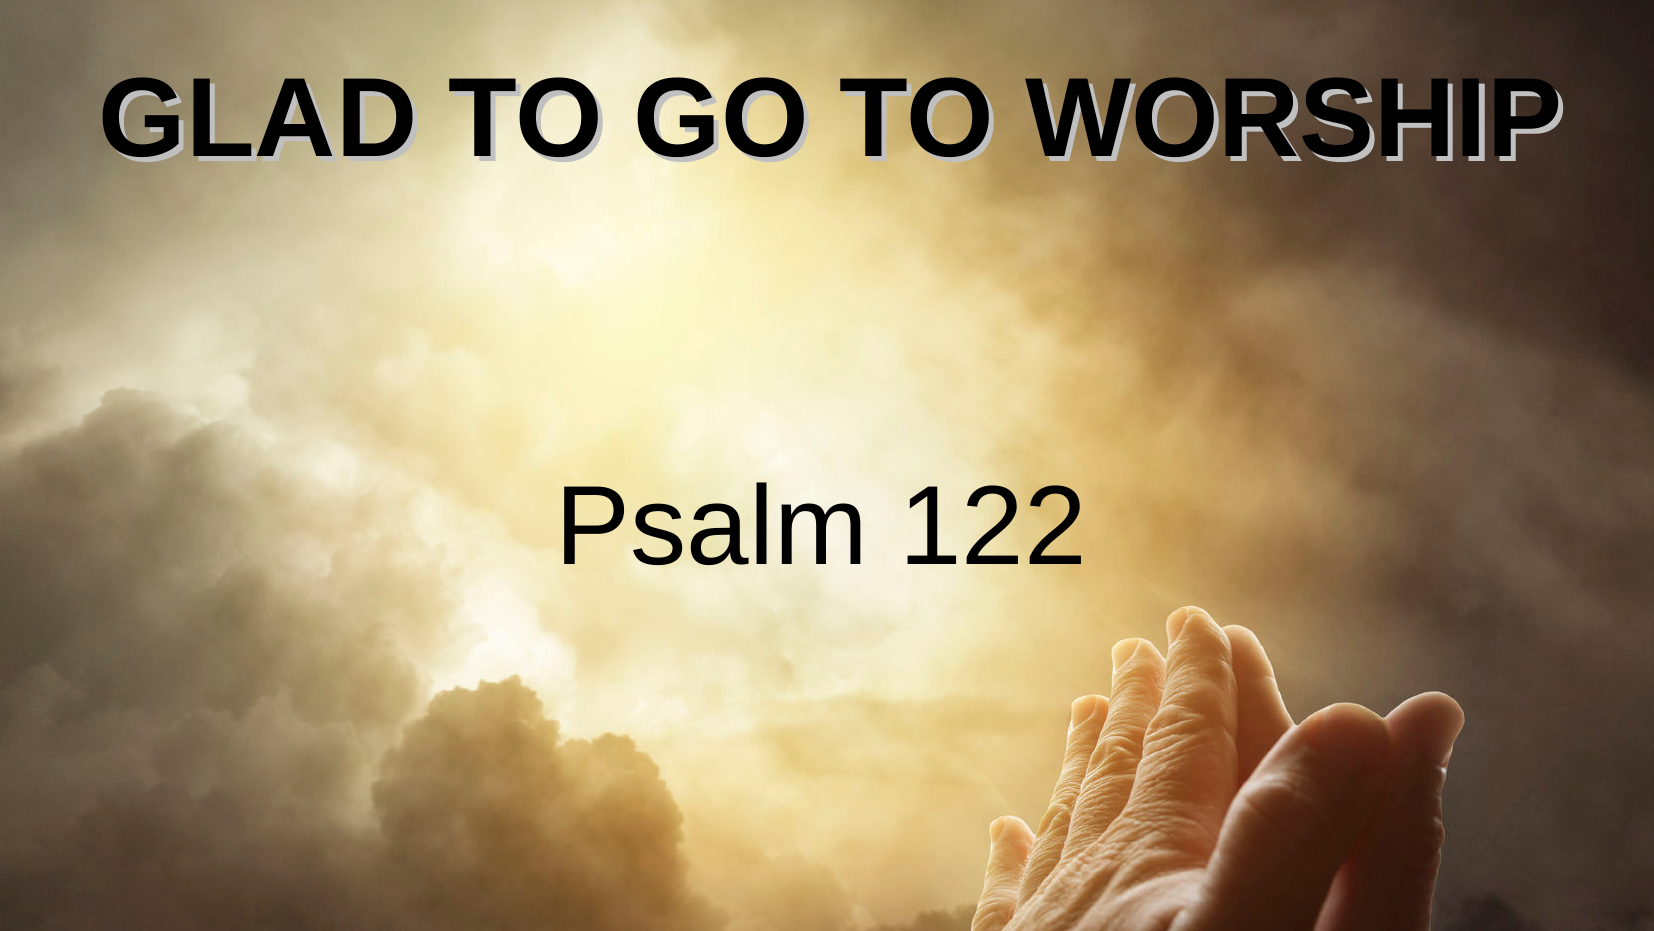

# GLAD TO GO TO WORSHIP
Psalm 122